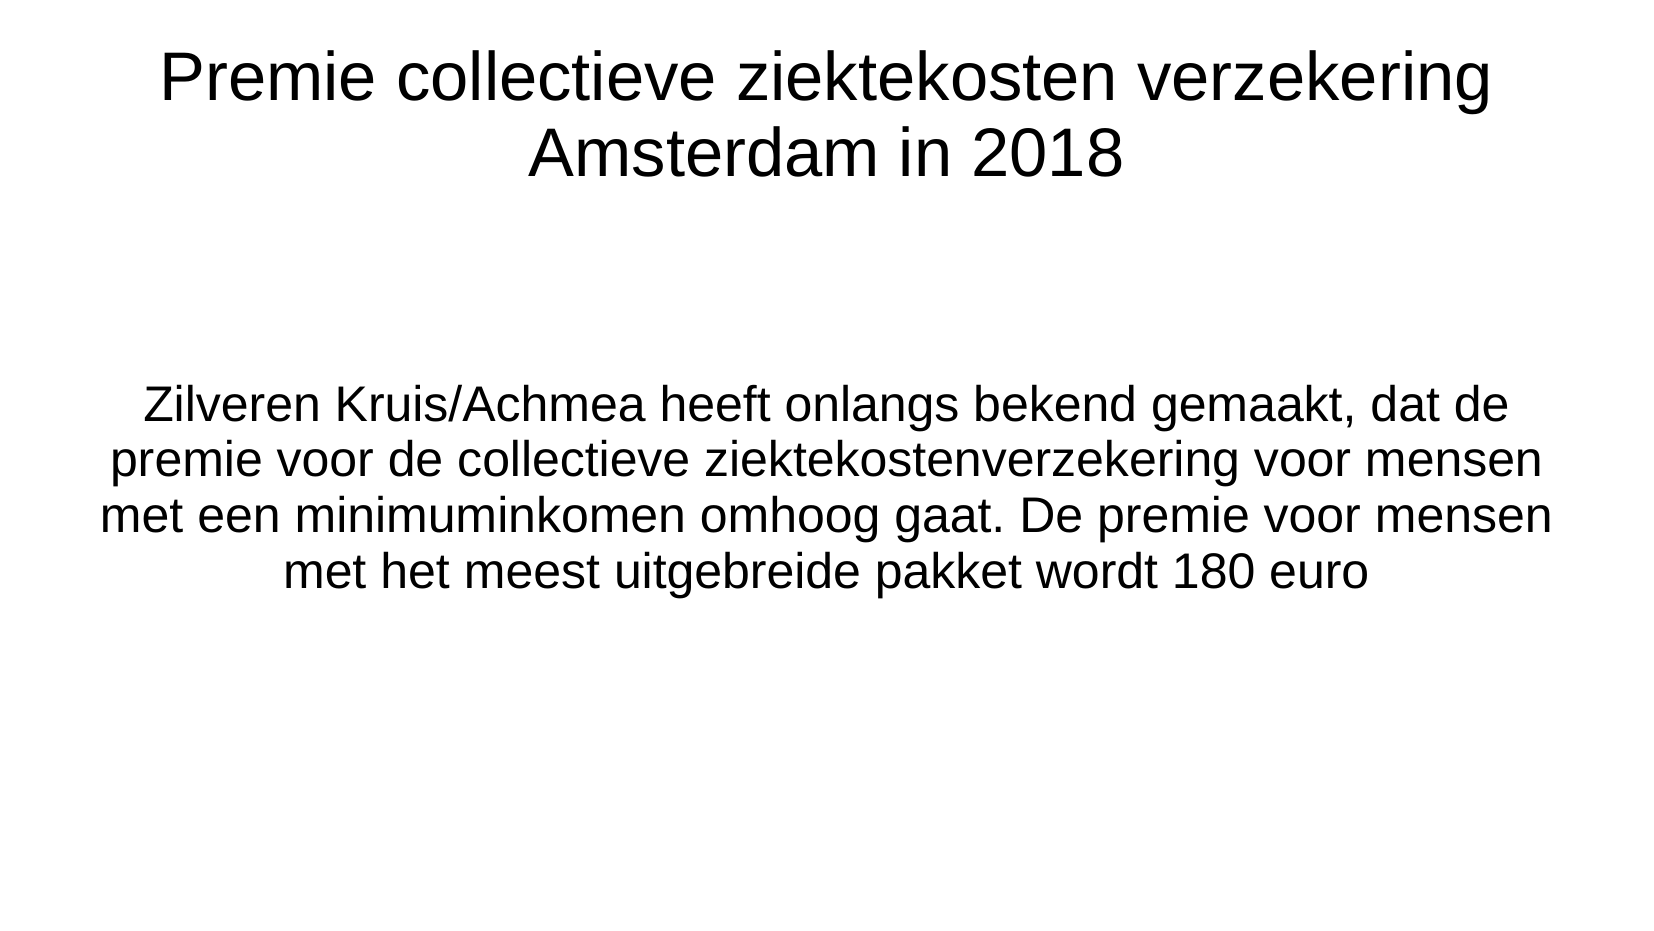

# Premie collectieve ziektekosten verzekering Amsterdam in 2018
Zilveren Kruis/Achmea heeft onlangs bekend gemaakt, dat de premie voor de collectieve ziektekostenverzekering voor mensen met een minimuminkomen omhoog gaat. De premie voor mensen met het meest uitgebreide pakket wordt 180 euro